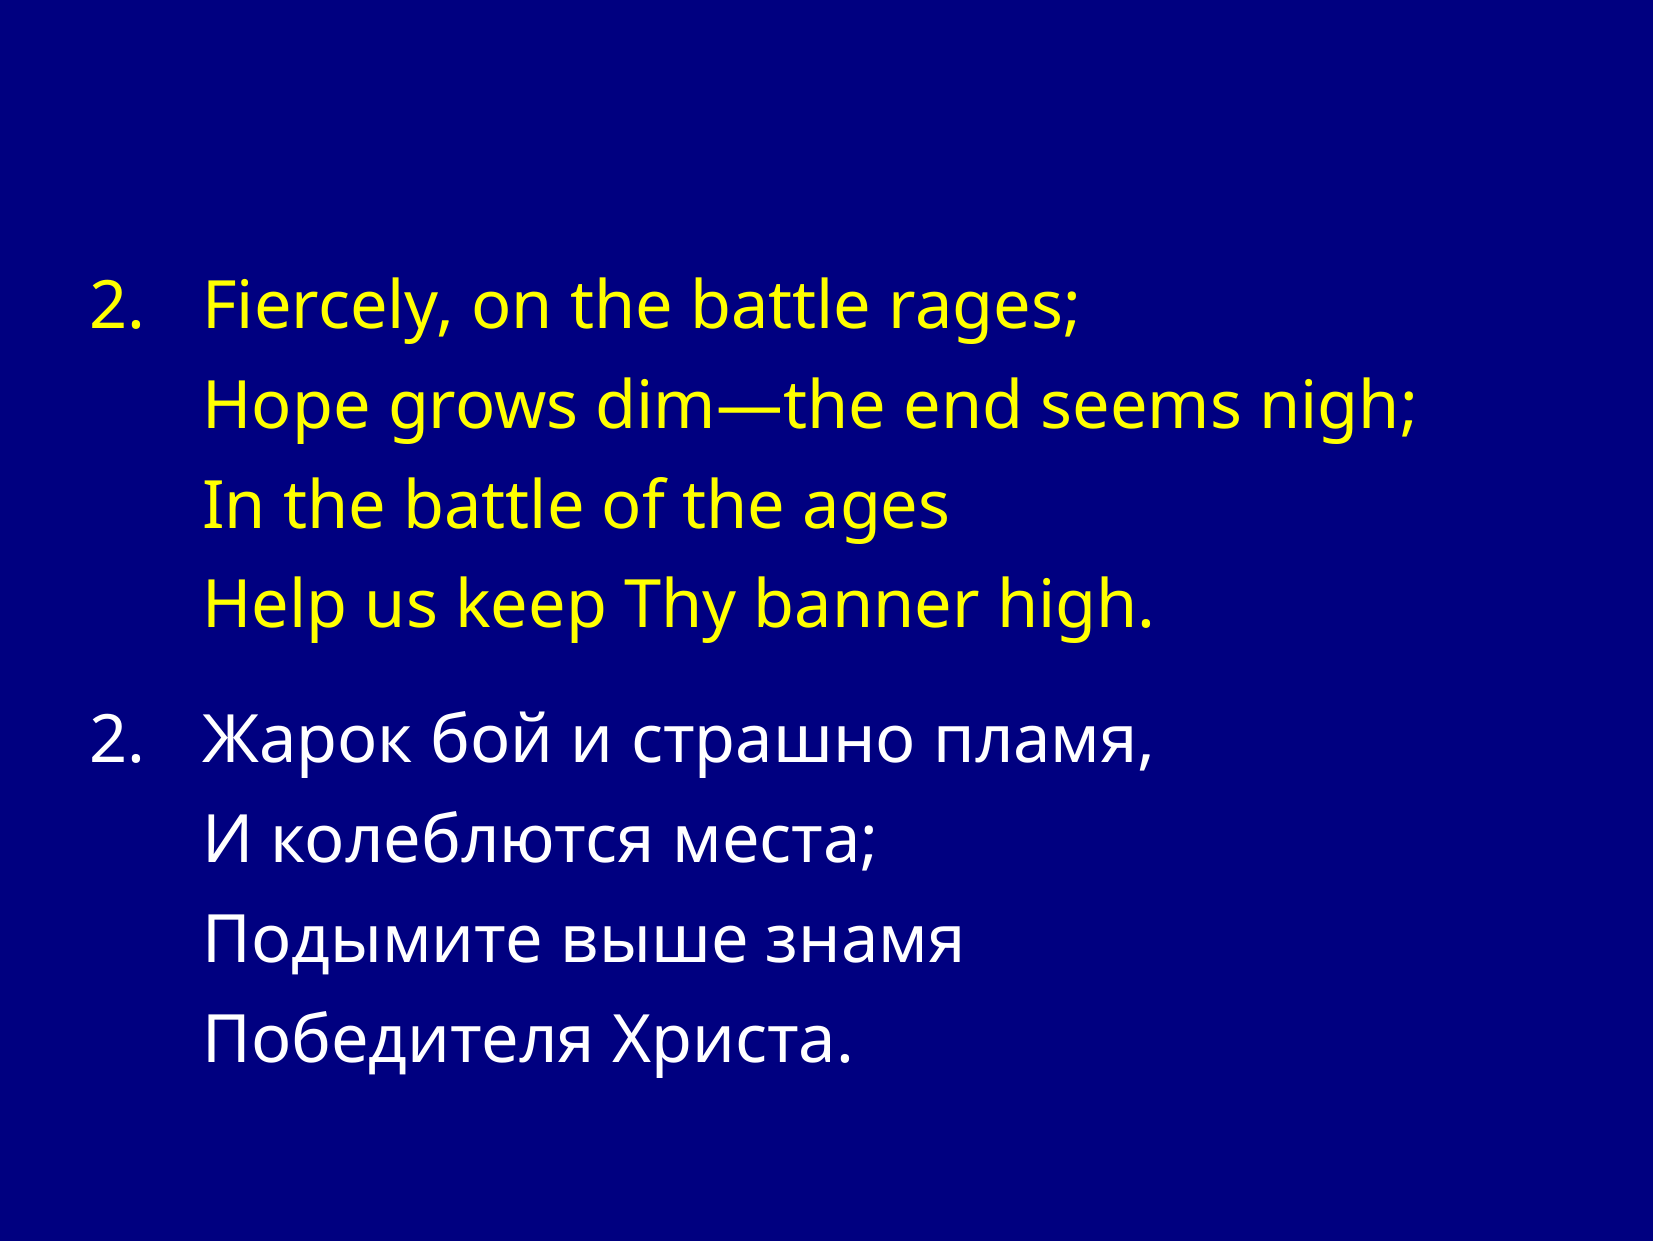

2.	Fiercely, on the battle rages;
	Hope grows dim—the end seems nigh;
	In the battle of the ages
	Help us keep Thy banner high.
2.	Жарок бой и страшно пламя,
	И колеблются места;
	Подымите выше знамя
	Победителя Христа.